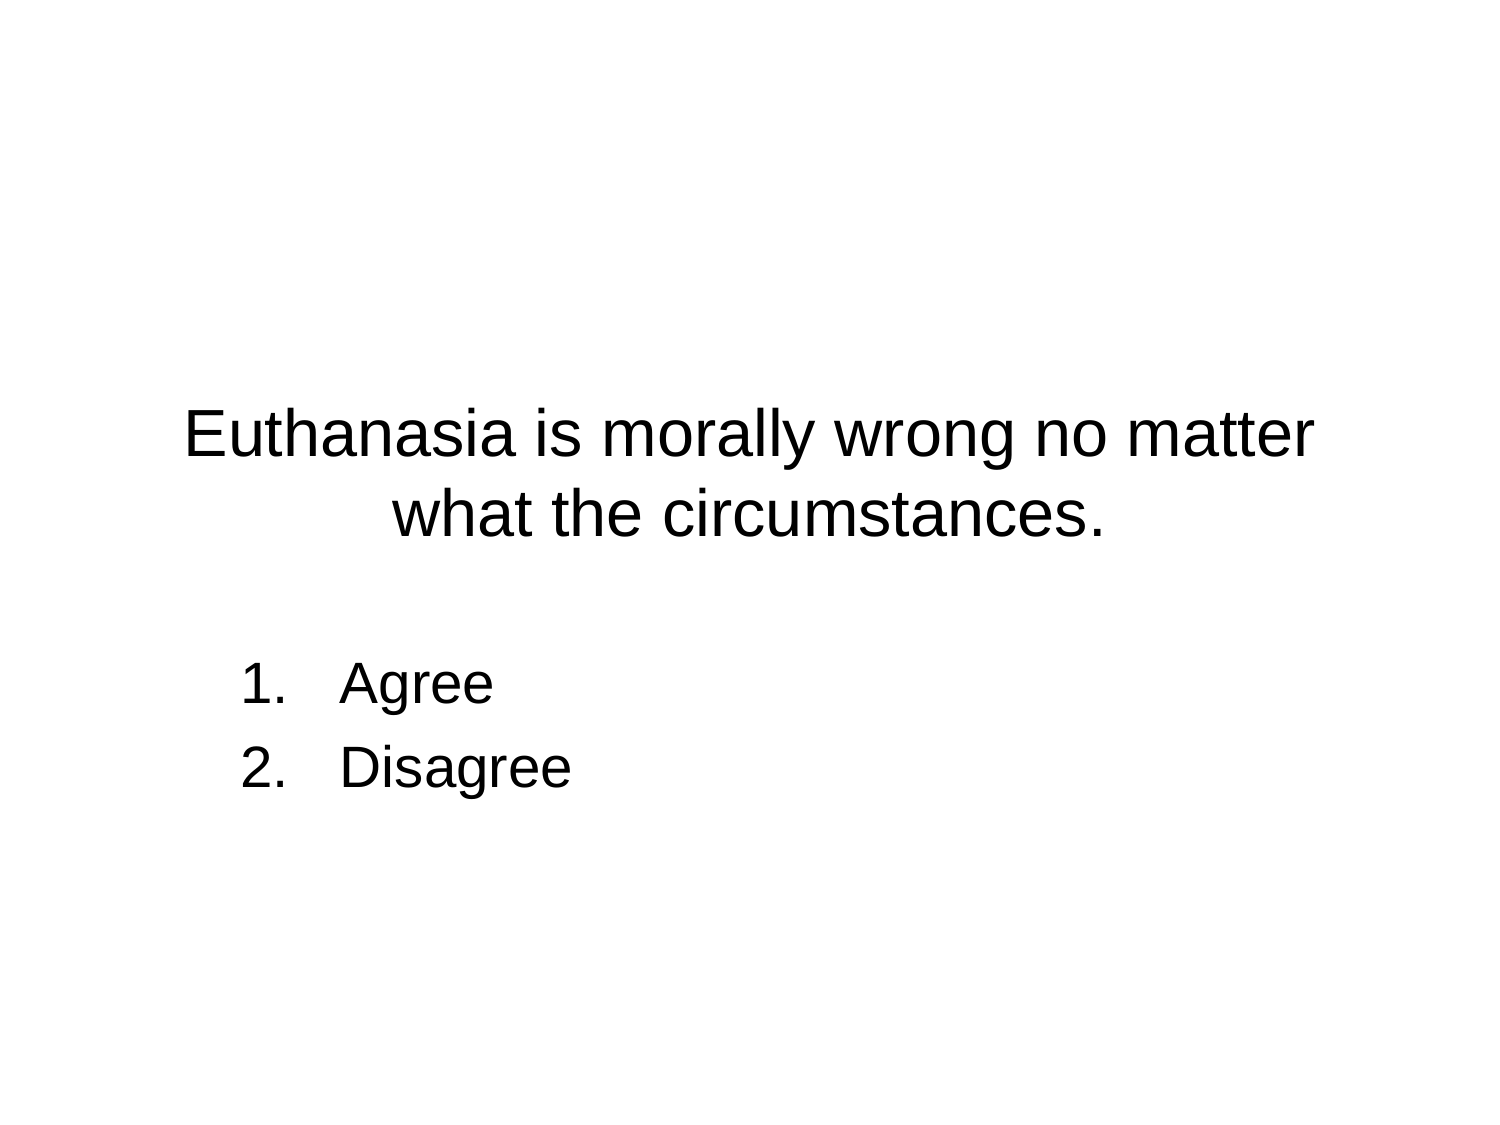

# Euthanasia is morally wrong no matter what the circumstances.
Agree
Disagree